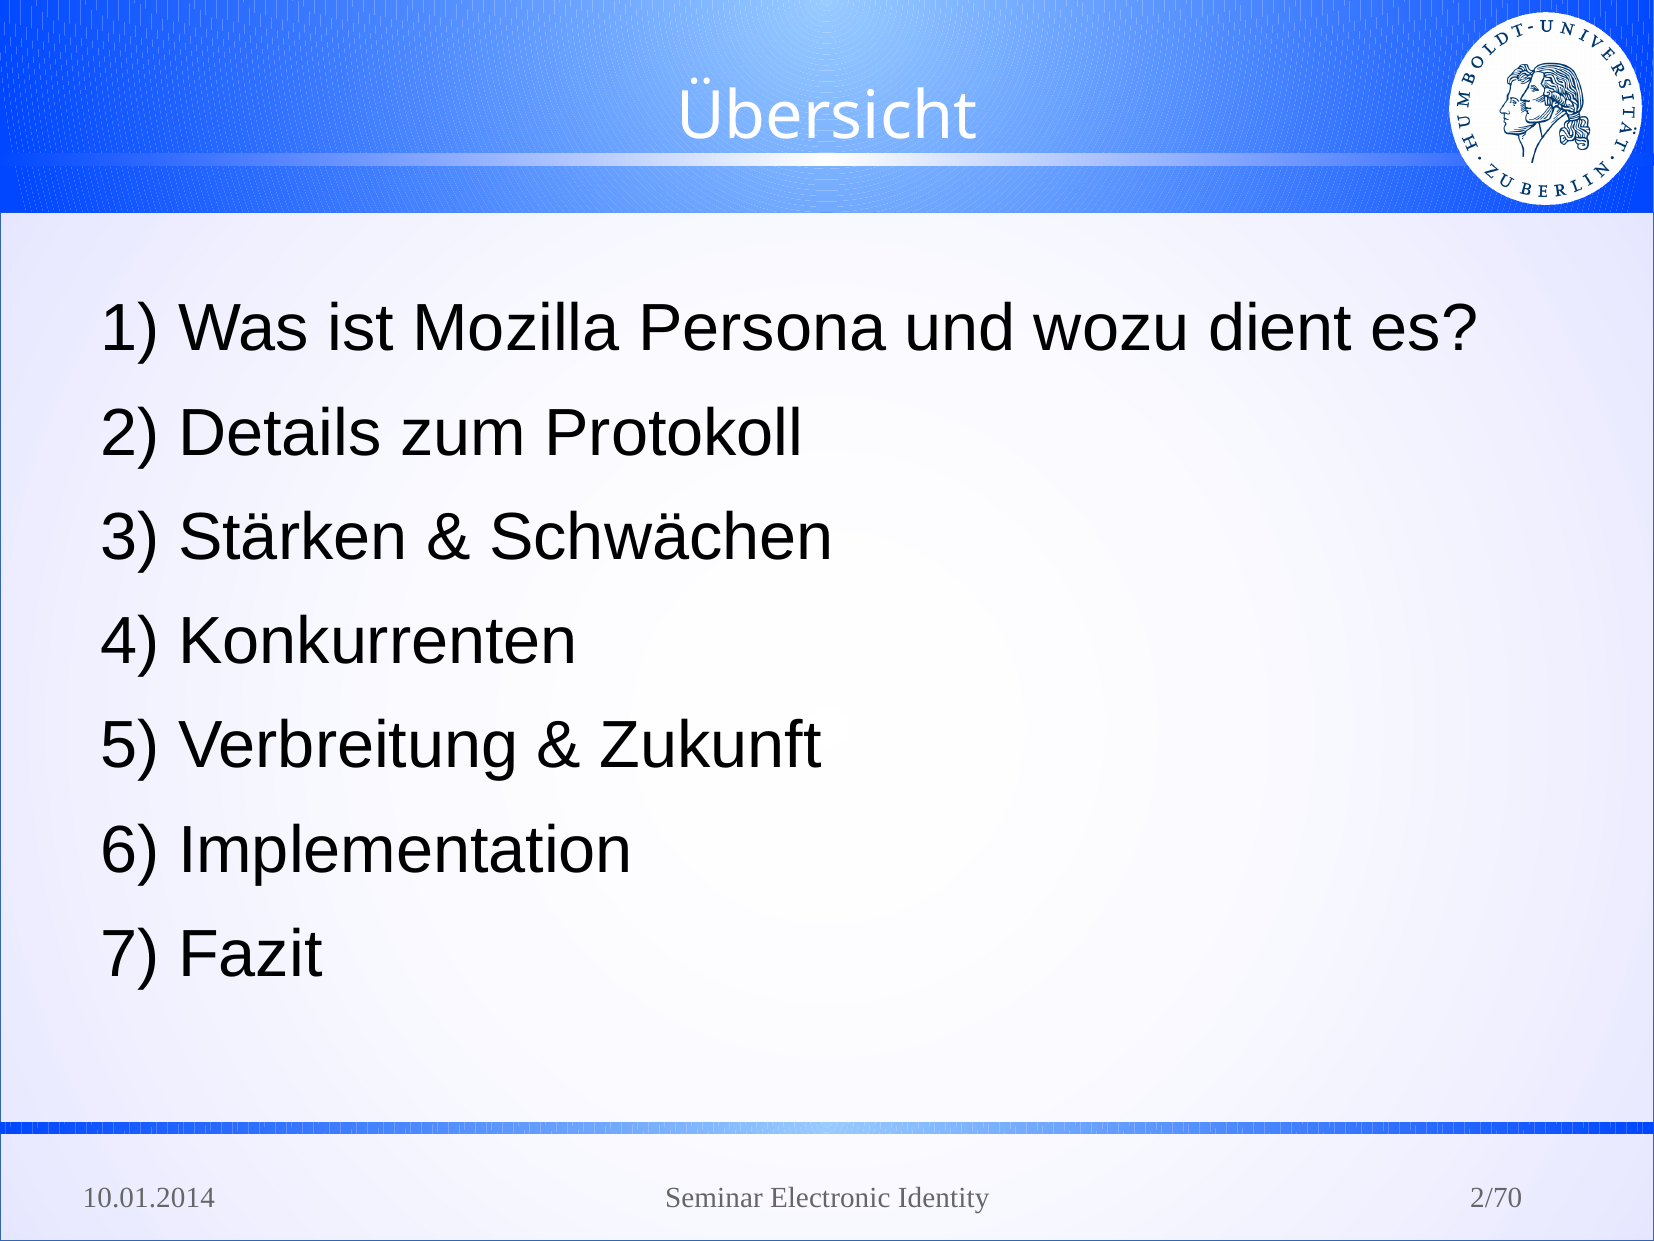

# Übersicht
 Was ist Mozilla Persona und wozu dient es?
 Details zum Protokoll
 Stärken & Schwächen
 Konkurrenten
 Verbreitung & Zukunft
 Implementation
 Fazit
10.01.2014
Seminar Electronic Identity